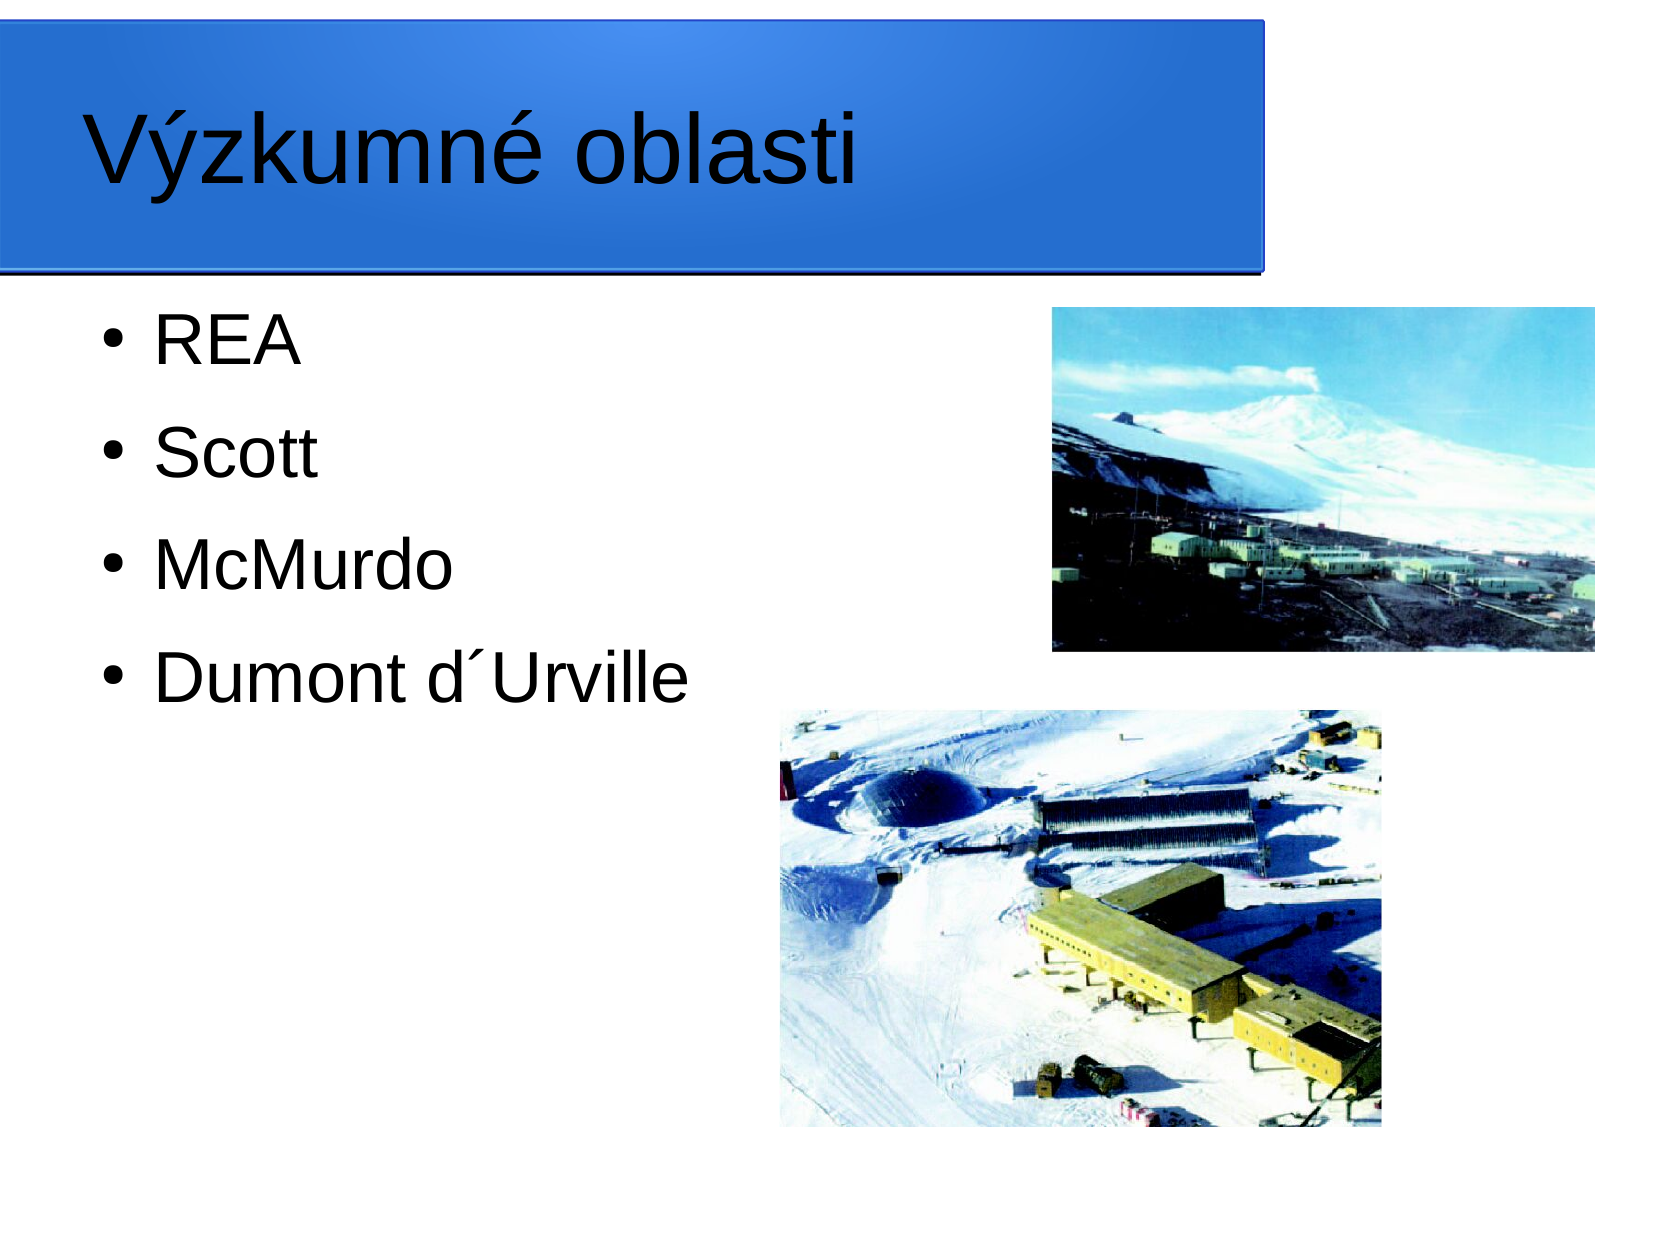

# Výzkumné oblasti
REA
Scott
McMurdo
Dumont d´Urville